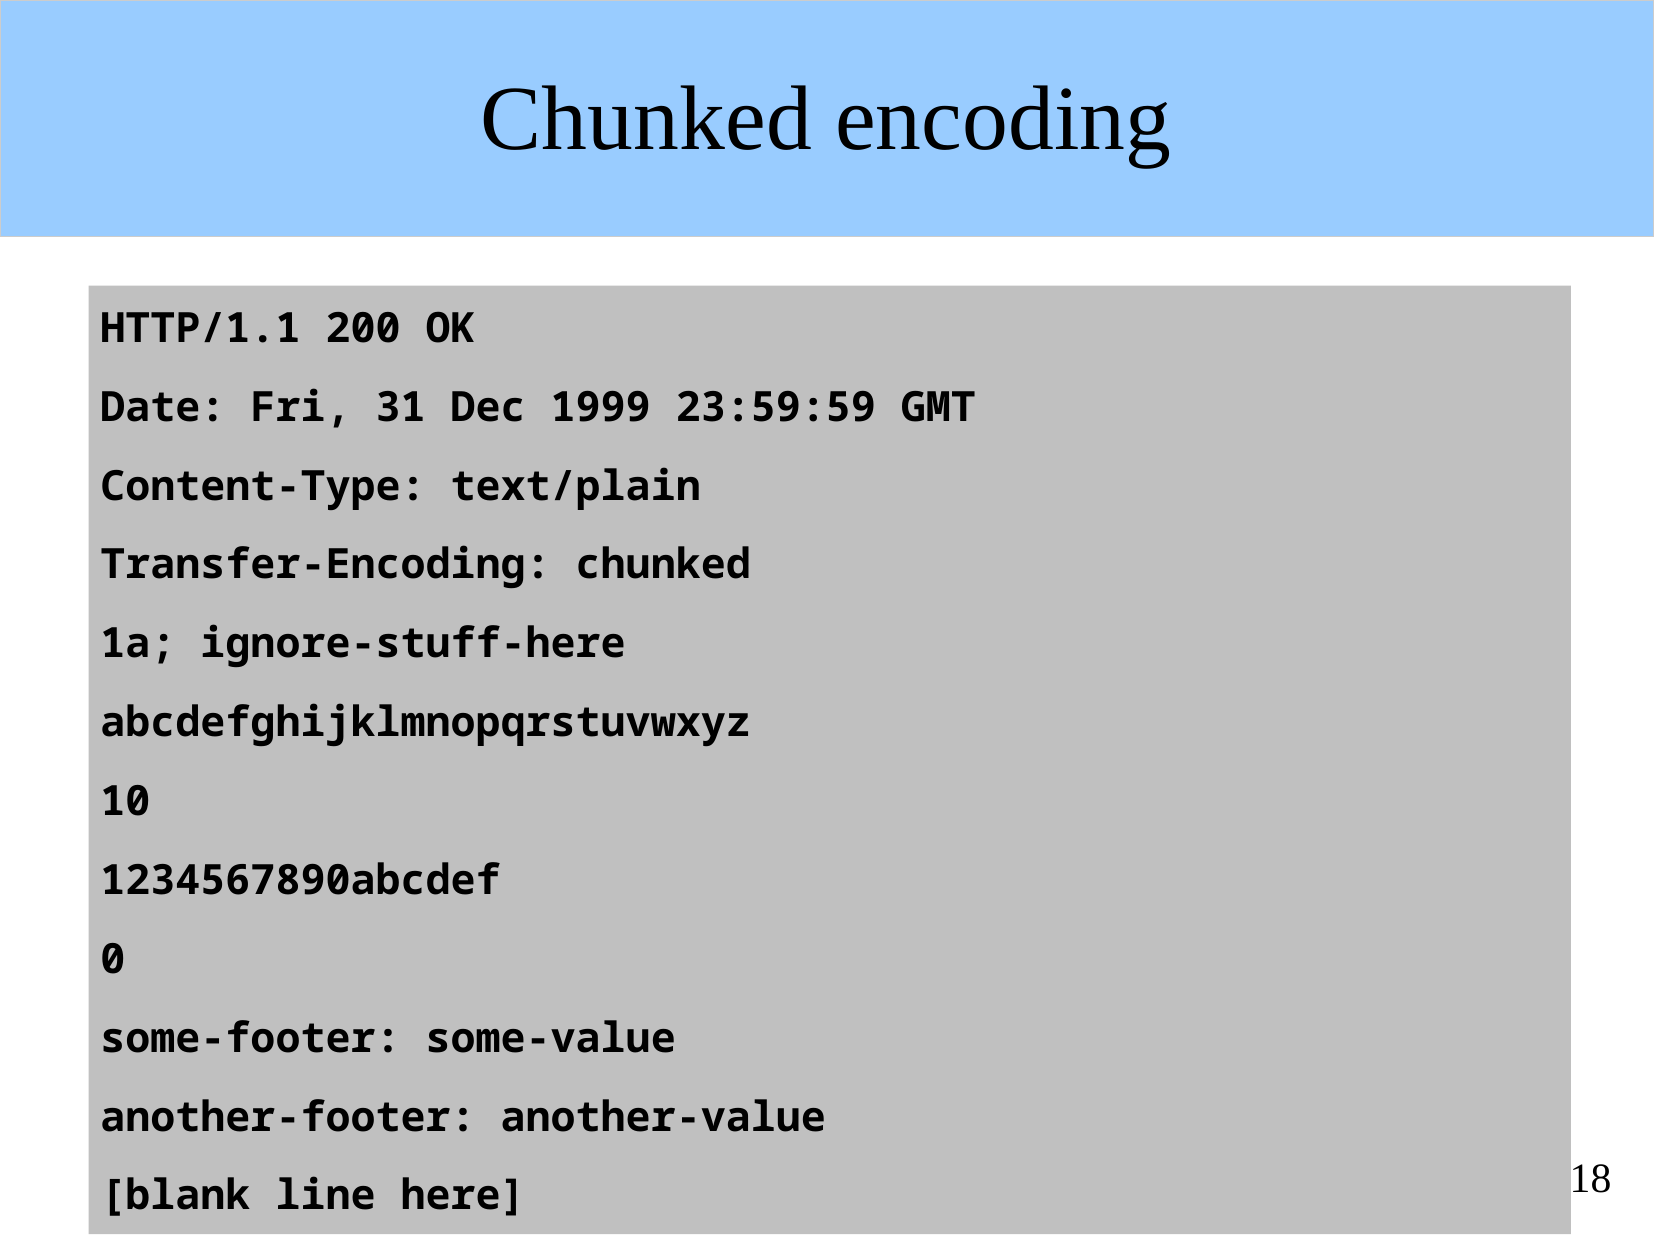

# Chunked encoding
HTTP/1.1 200 OK
Date: Fri, 31 Dec 1999 23:59:59 GMT
Content-Type: text/plain
Transfer-Encoding: chunked
1a; ignore-stuff-here
abcdefghijklmnopqrstuvwxyz
10
1234567890abcdef
0
some-footer: some-value
another-footer: another-value
[blank line here]